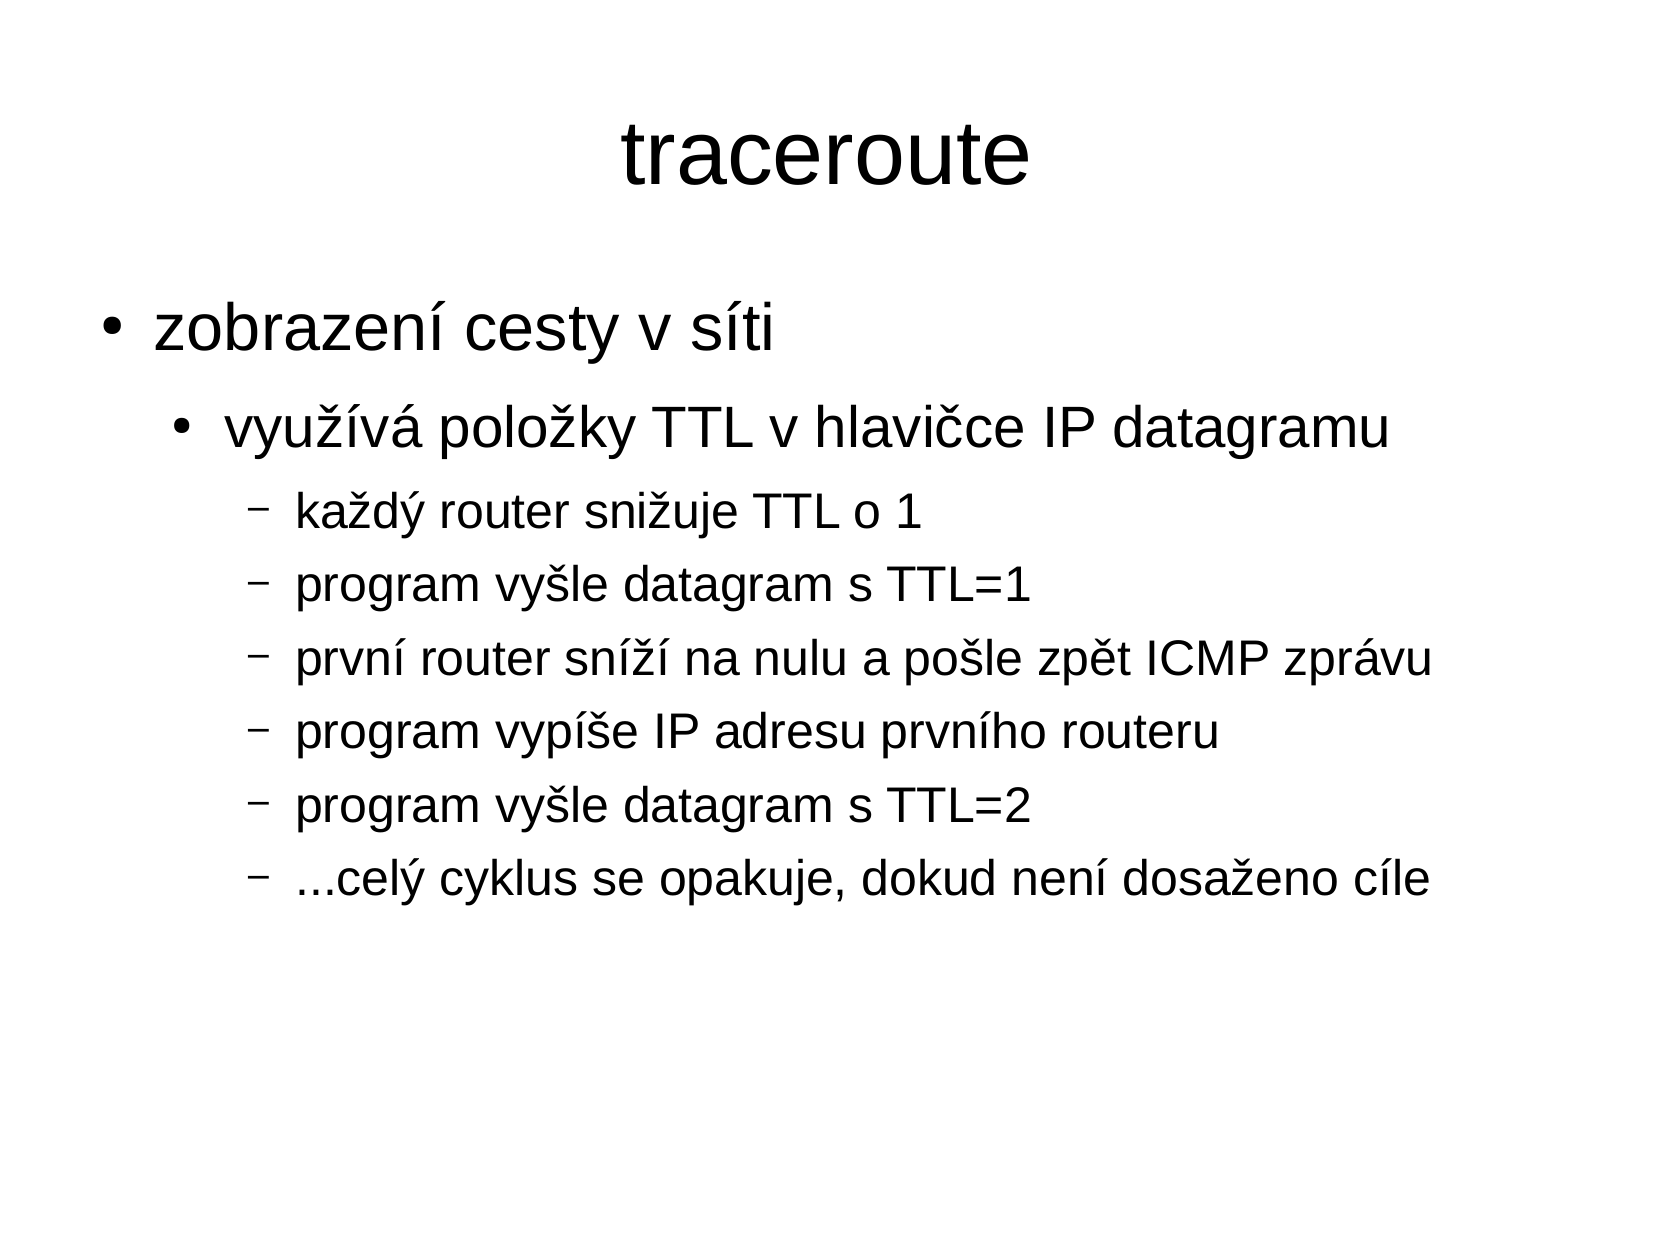

# traceroute
zobrazení cesty v síti
využívá položky TTL v hlavičce IP datagramu
každý router snižuje TTL o 1
program vyšle datagram s TTL=1
první router sníží na nulu a pošle zpět ICMP zprávu
program vypíše IP adresu prvního routeru
program vyšle datagram s TTL=2
...celý cyklus se opakuje, dokud není dosaženo cíle